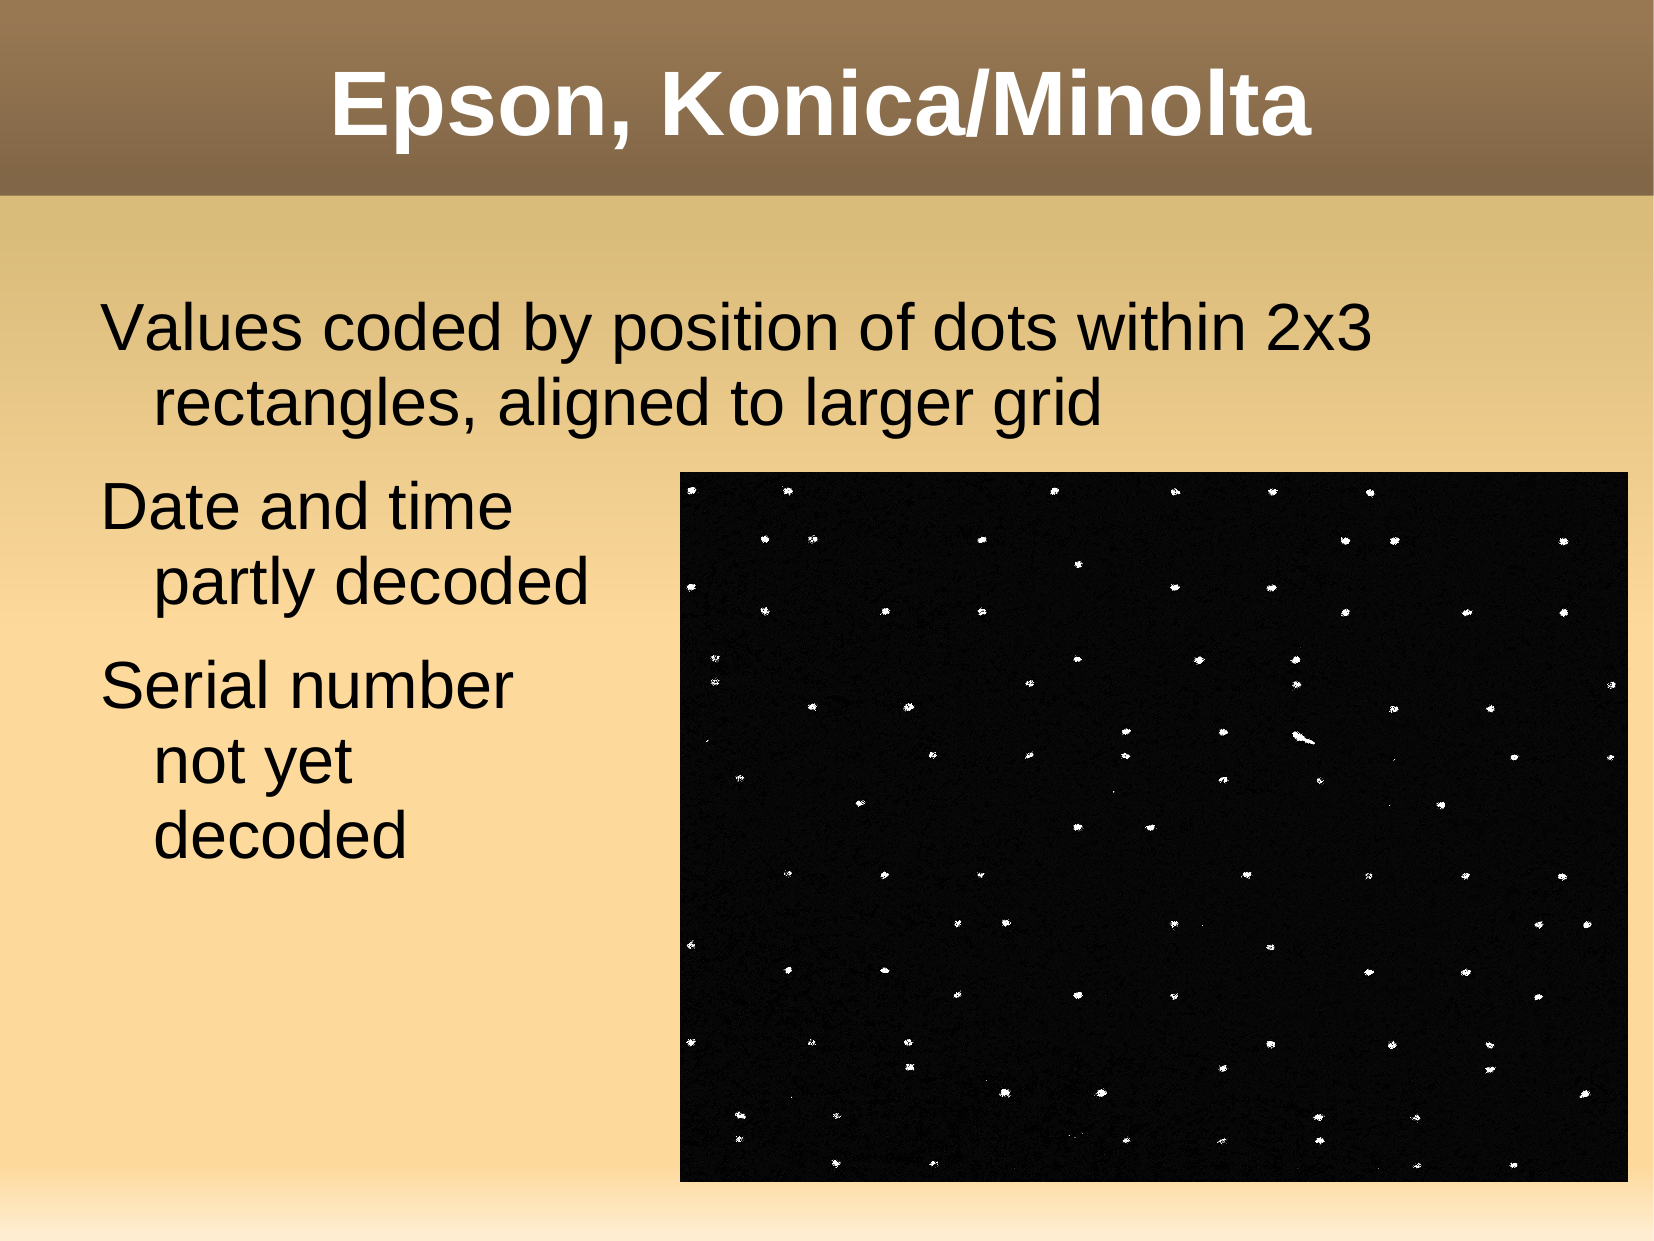

# Epson, Konica/Minolta
Values coded by position of dots within 2x3 rectangles, aligned to larger grid
Date and time
partly decoded
Serial number
not yet
decoded